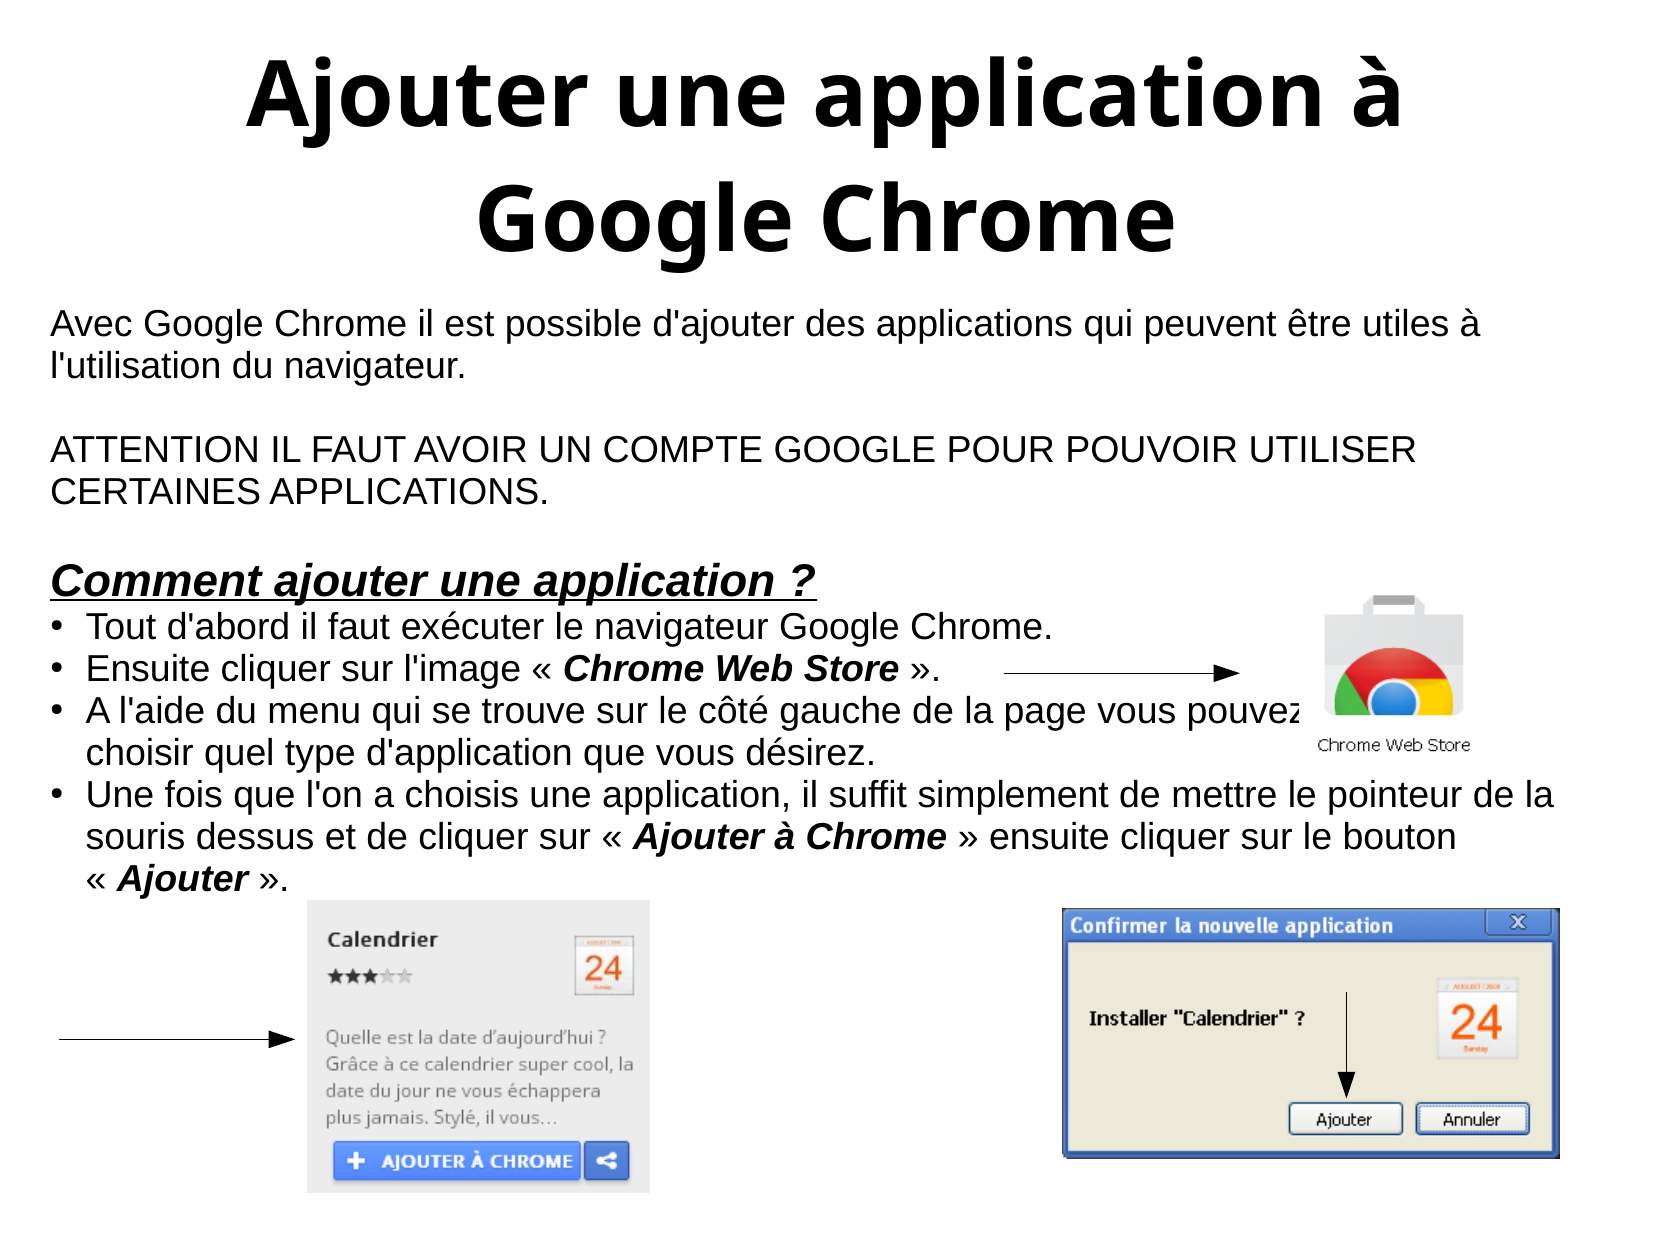

# Ajouter une application à Google Chrome
Avec Google Chrome il est possible d'ajouter des applications qui peuvent être utiles à l'utilisation du navigateur.
ATTENTION IL FAUT AVOIR UN COMPTE GOOGLE POUR POUVOIR UTILISER CERTAINES APPLICATIONS.
Comment ajouter une application ?
Tout d'abord il faut exécuter le navigateur Google Chrome.
Ensuite cliquer sur l'image « Chrome Web Store ».
A l'aide du menu qui se trouve sur le côté gauche de la page vous pouvez
choisir quel type d'application que vous désirez.
Une fois que l'on a choisis une application, il suffit simplement de mettre le pointeur de la souris dessus et de cliquer sur « Ajouter à Chrome » ensuite cliquer sur le bouton « Ajouter ».